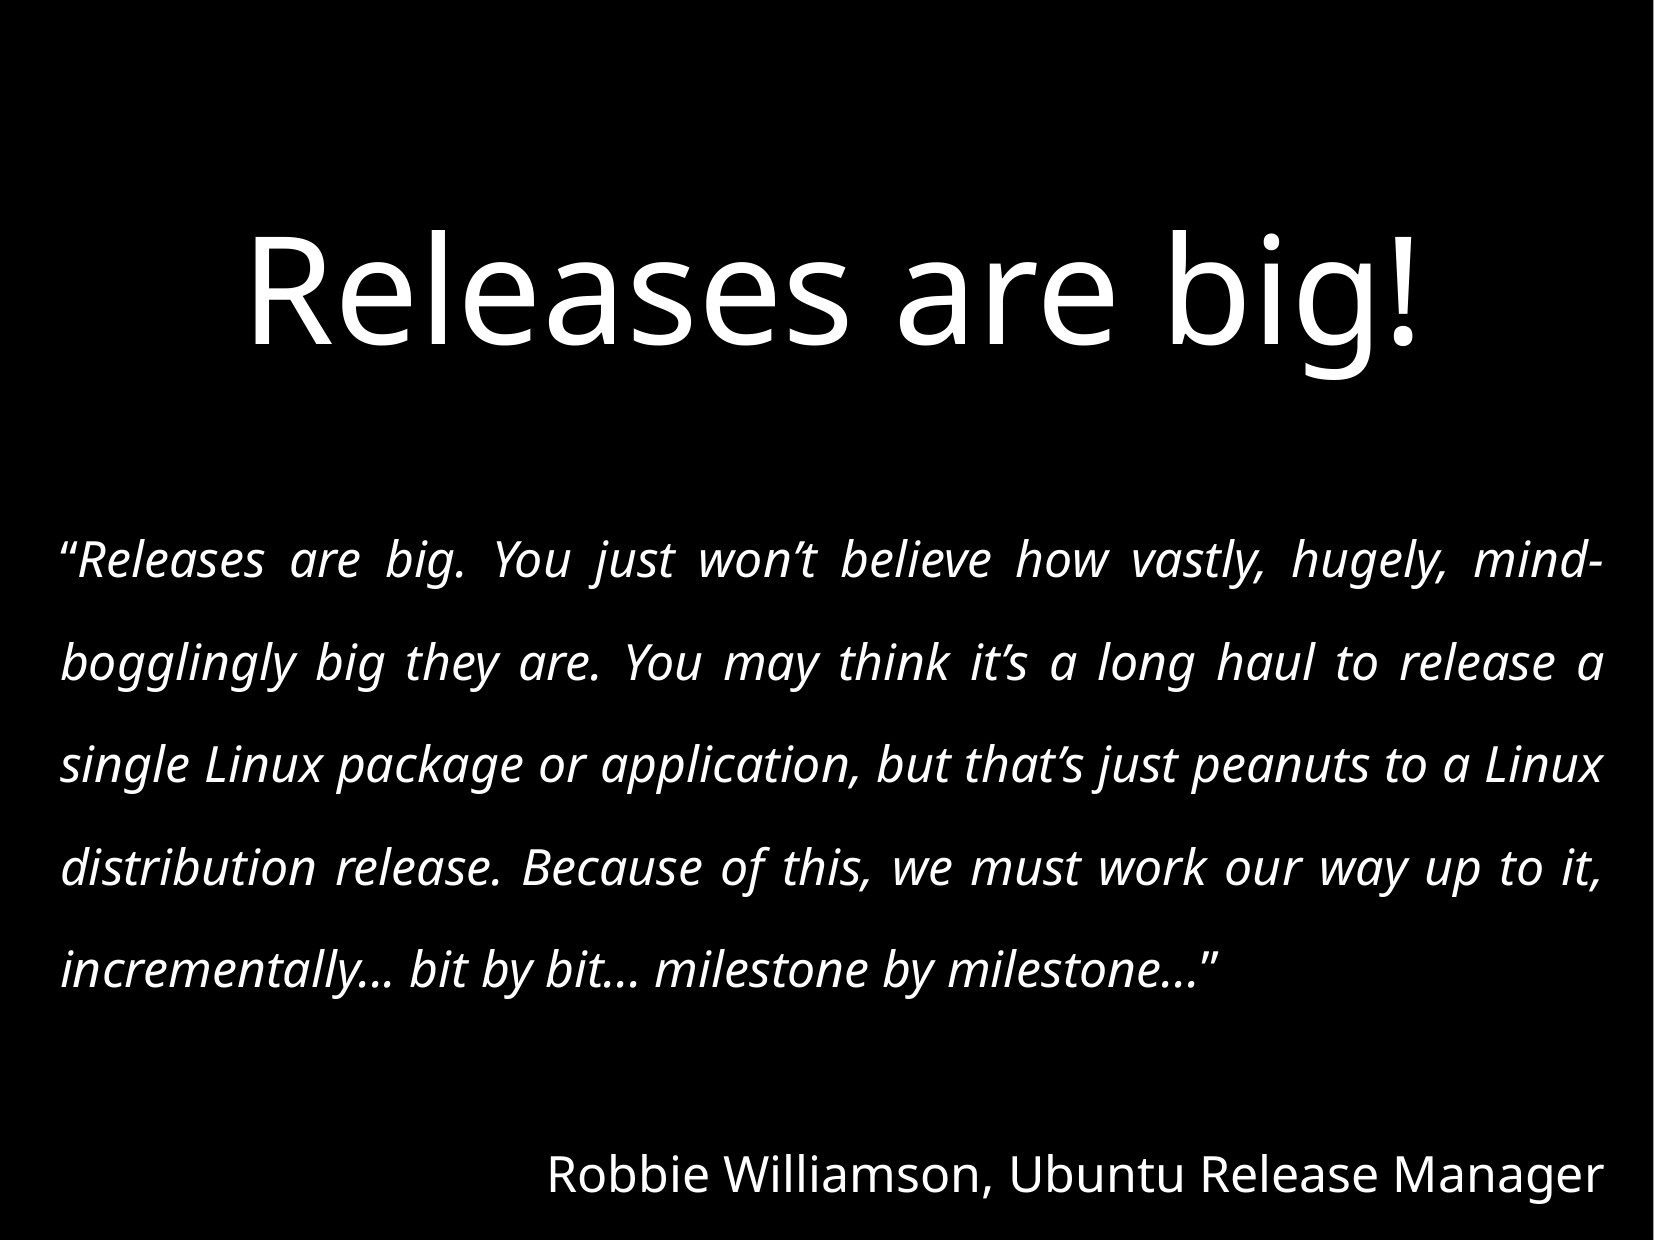

Releases are big!
“Releases are big. You just won’t believe how vastly, hugely, mind-bogglingly big they are. You may think it’s a long haul to release a single Linux package or application, but that’s just peanuts to a Linux distribution release. Because of this, we must work our way up to it, incrementally... bit by bit... milestone by milestone...”
Robbie Williamson, Ubuntu Release Manager